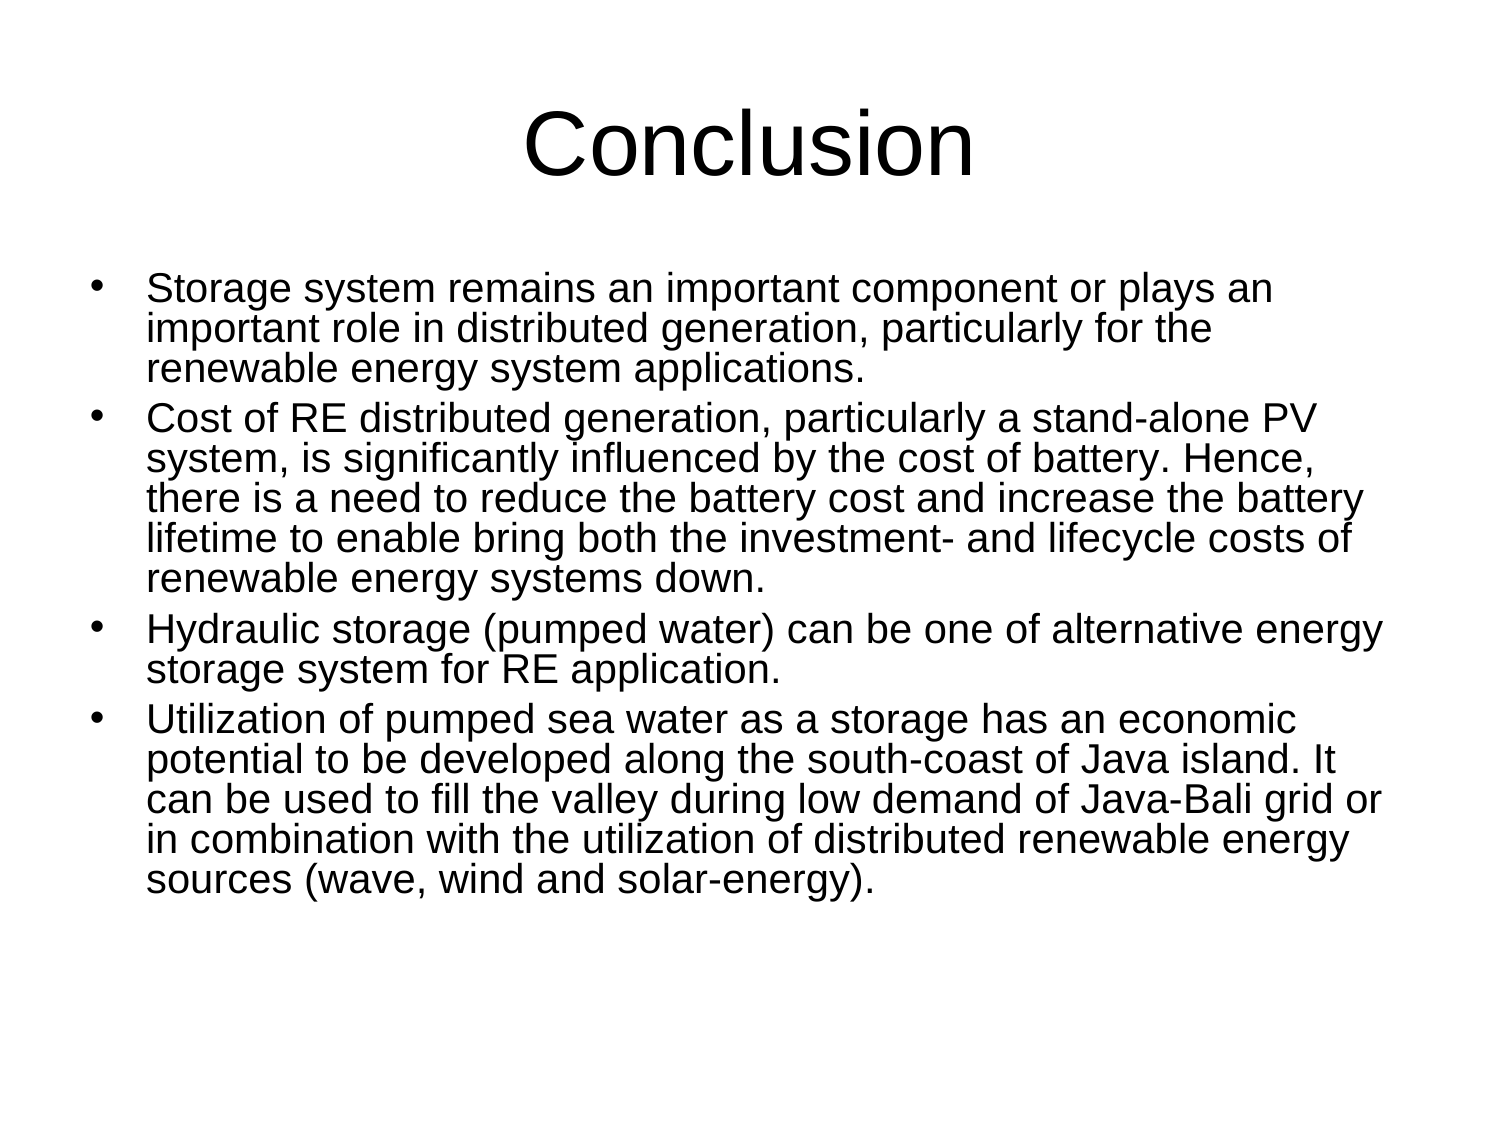

# Conclusion
Storage system remains an important component or plays an important role in distributed generation, particularly for the renewable energy system applications.
Cost of RE distributed generation, particularly a stand-alone PV system, is significantly influenced by the cost of battery. Hence, there is a need to reduce the battery cost and increase the battery lifetime to enable bring both the investment- and lifecycle costs of renewable energy systems down.
Hydraulic storage (pumped water) can be one of alternative energy storage system for RE application.
Utilization of pumped sea water as a storage has an economic potential to be developed along the south-coast of Java island. It can be used to fill the valley during low demand of Java-Bali grid or in combination with the utilization of distributed renewable energy sources (wave, wind and solar-energy).